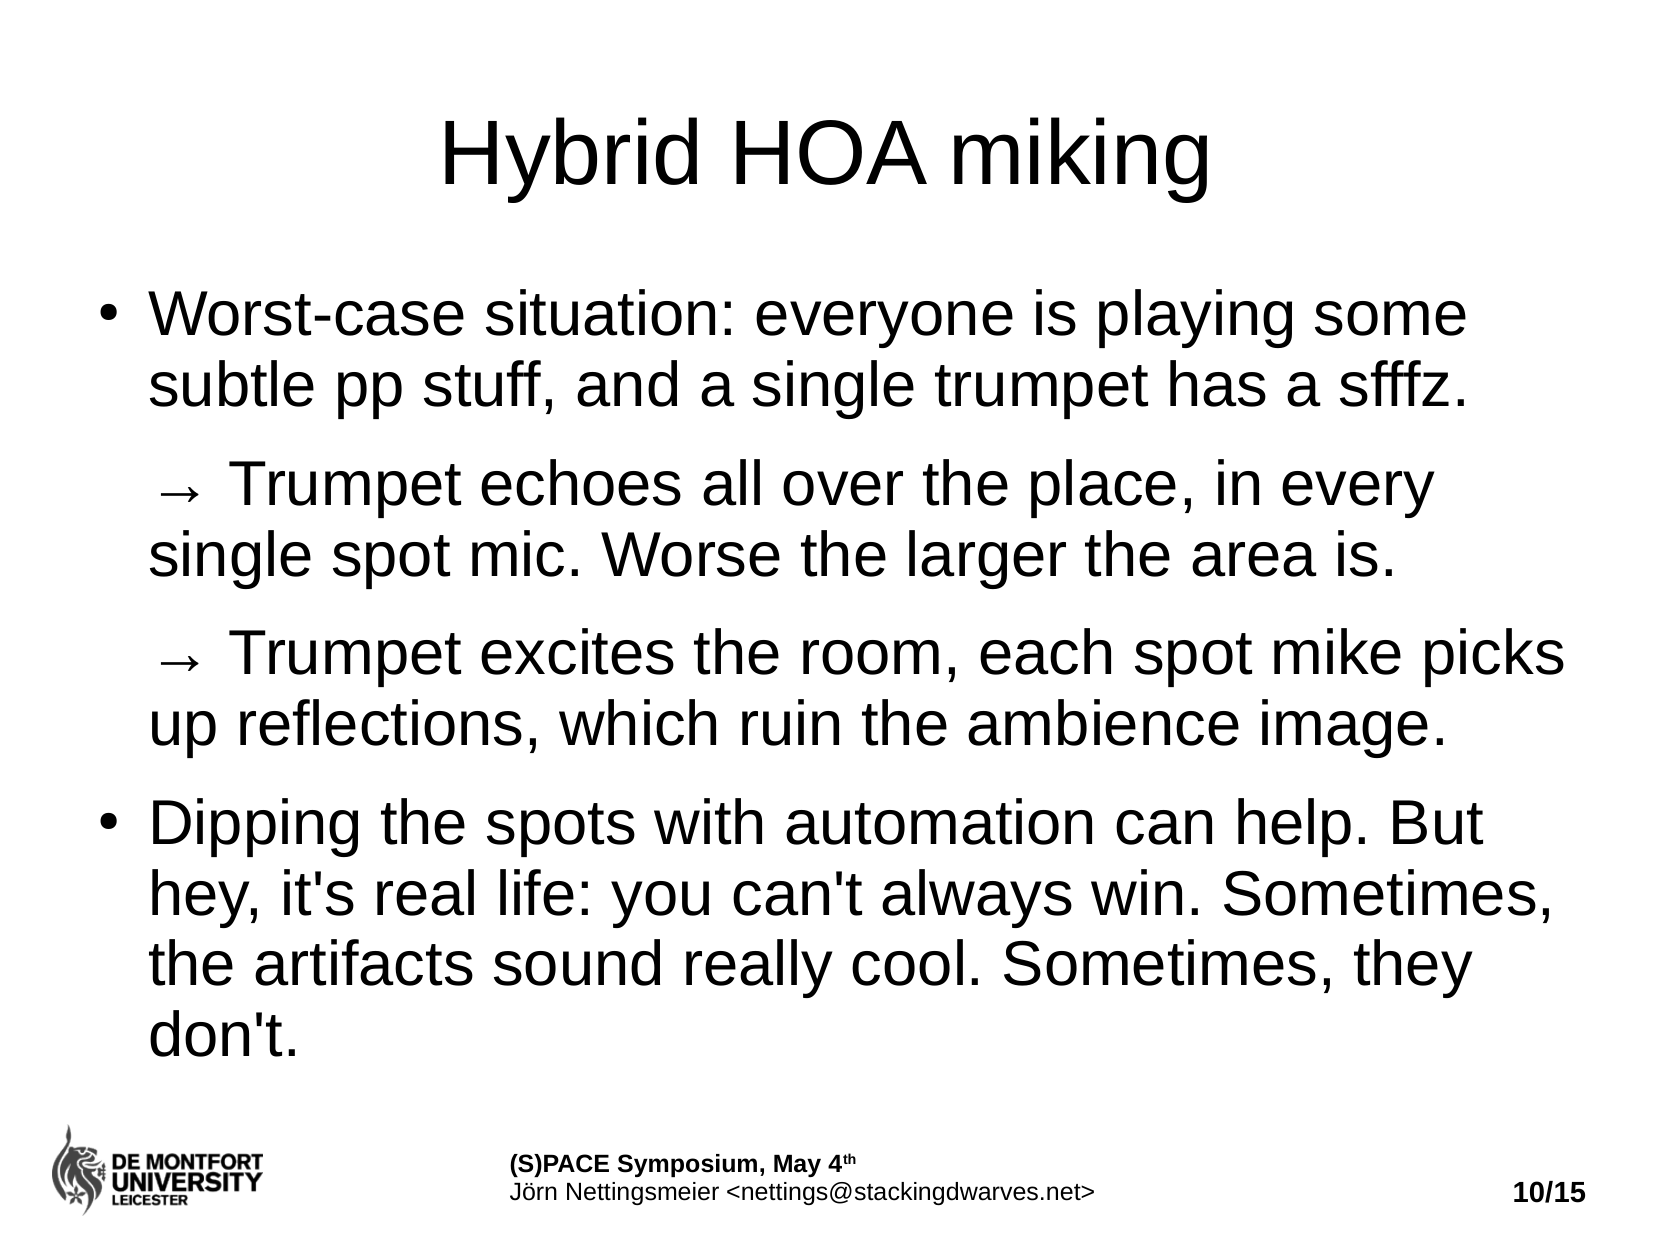

# Hybrid HOA miking
Worst-case situation: everyone is playing some subtle pp stuff, and a single trumpet has a sfffz.
→ Trumpet echoes all over the place, in every single spot mic. Worse the larger the area is.
→ Trumpet excites the room, each spot mike picks up reflections, which ruin the ambience image.
Dipping the spots with automation can help. But hey, it's real life: you can't always win. Sometimes, the artifacts sound really cool. Sometimes, they don't.